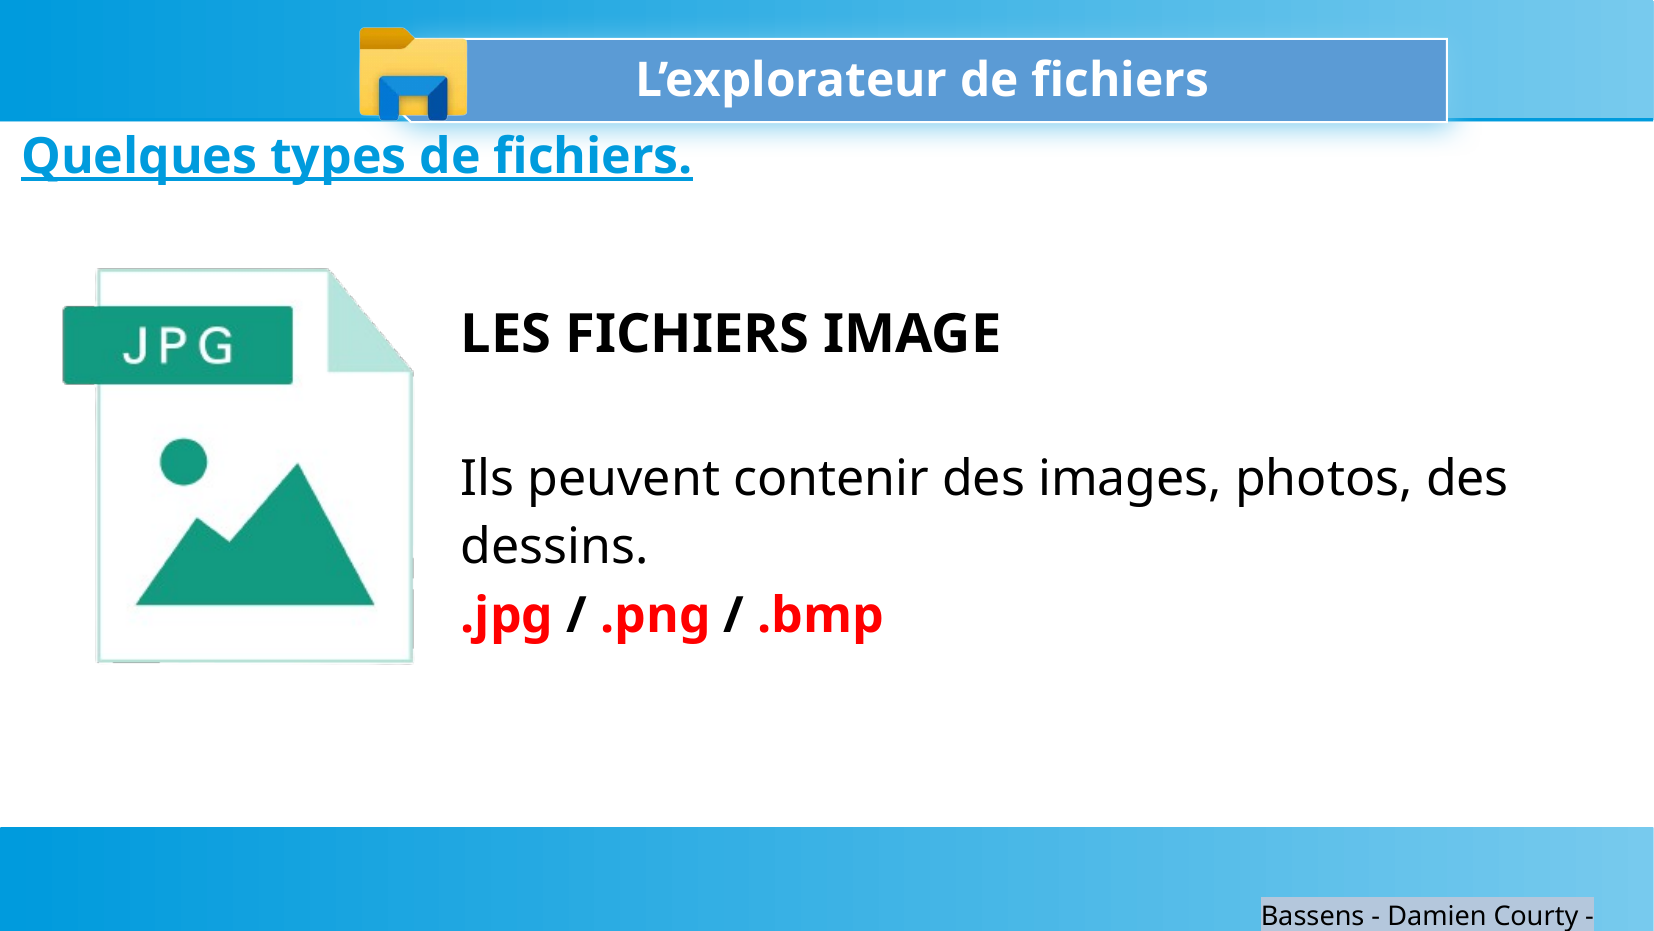

L’explorateur de fichiers
Quelques types de fichiers.
LES FICHIERS IMAGE
Ils peuvent contenir des images, photos, des dessins.
.jpg / .png / .bmp
Bassens - Damien Courty - 2024